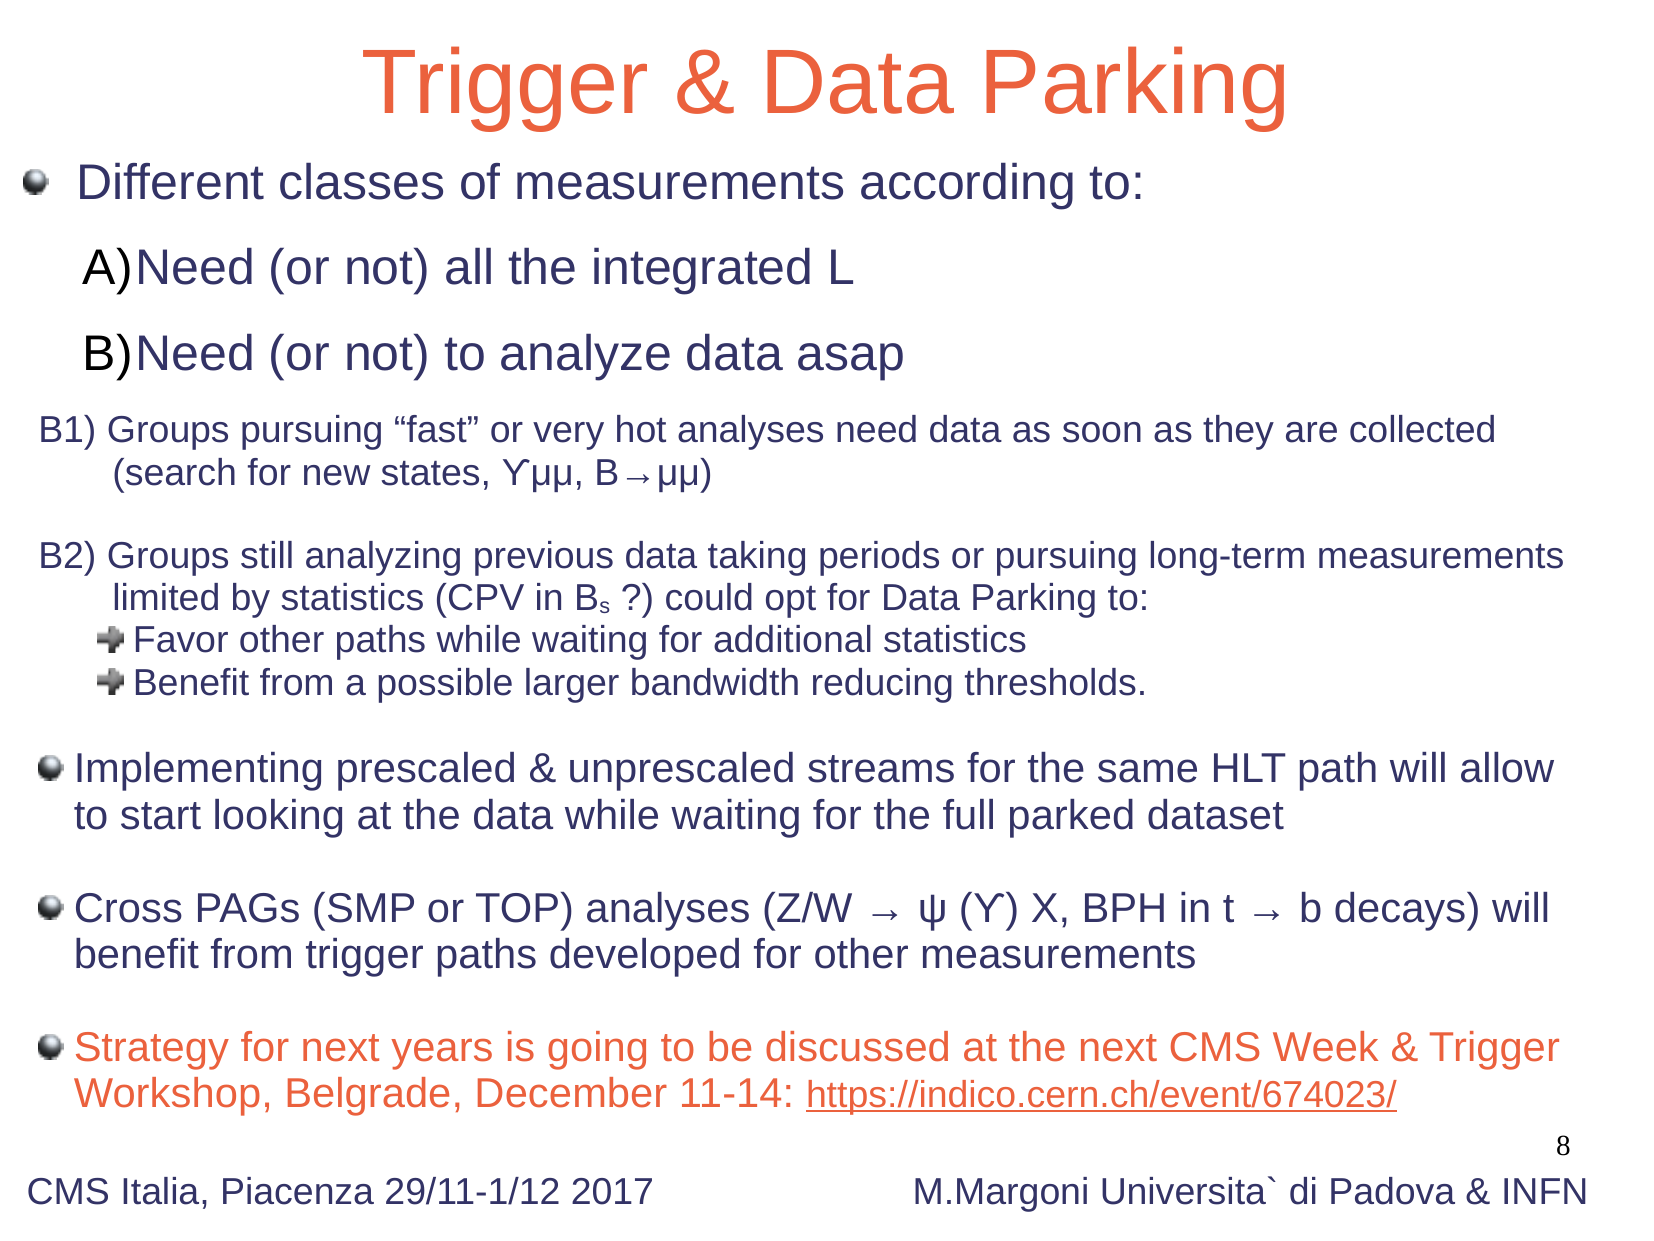

# Trigger & Data Parking
Different classes of measurements according to:
Need (or not) all the integrated L
Need (or not) to analyze data asap
B1) Groups pursuing “fast” or very hot analyses need data as soon as they are collected 		(search for new states, ϒμμ, B→μμ)
B2) Groups still analyzing previous data taking periods or pursuing long-term measurements 	limited by statistics (CPV in Bs ?) could opt for Data Parking to:
Favor other paths while waiting for additional statistics
Benefit from a possible larger bandwidth reducing thresholds.
Implementing prescaled & unprescaled streams for the same HLT path will allow to start looking at the data while waiting for the full parked dataset
Cross PAGs (SMP or TOP) analyses (Z/W → ψ (ϒ) X, BPH in t → b decays) will benefit from trigger paths developed for other measurements
Strategy for next years is going to be discussed at the next CMS Week & Trigger Workshop, Belgrade, December 11-14: https://indico.cern.ch/event/674023/
8
CMS Italia, Piacenza 29/11-1/12 2017				M.Margoni Universita` di Padova & INFN